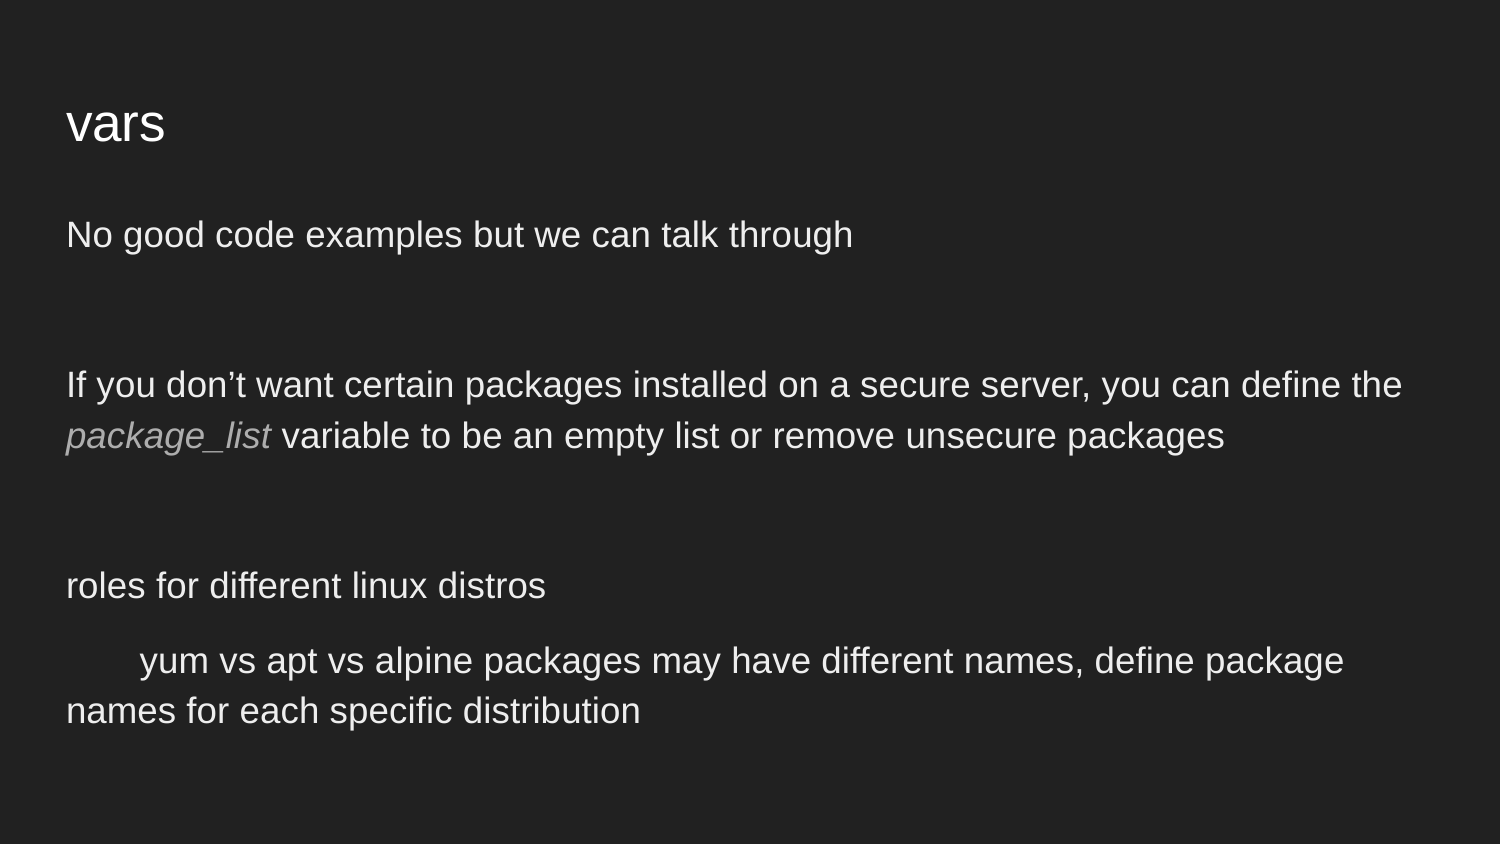

# vars
No good code examples but we can talk through
If you don’t want certain packages installed on a secure server, you can define the package_list variable to be an empty list or remove unsecure packages
roles for different linux distros
	yum vs apt vs alpine packages may have different names, define package names for each specific distribution